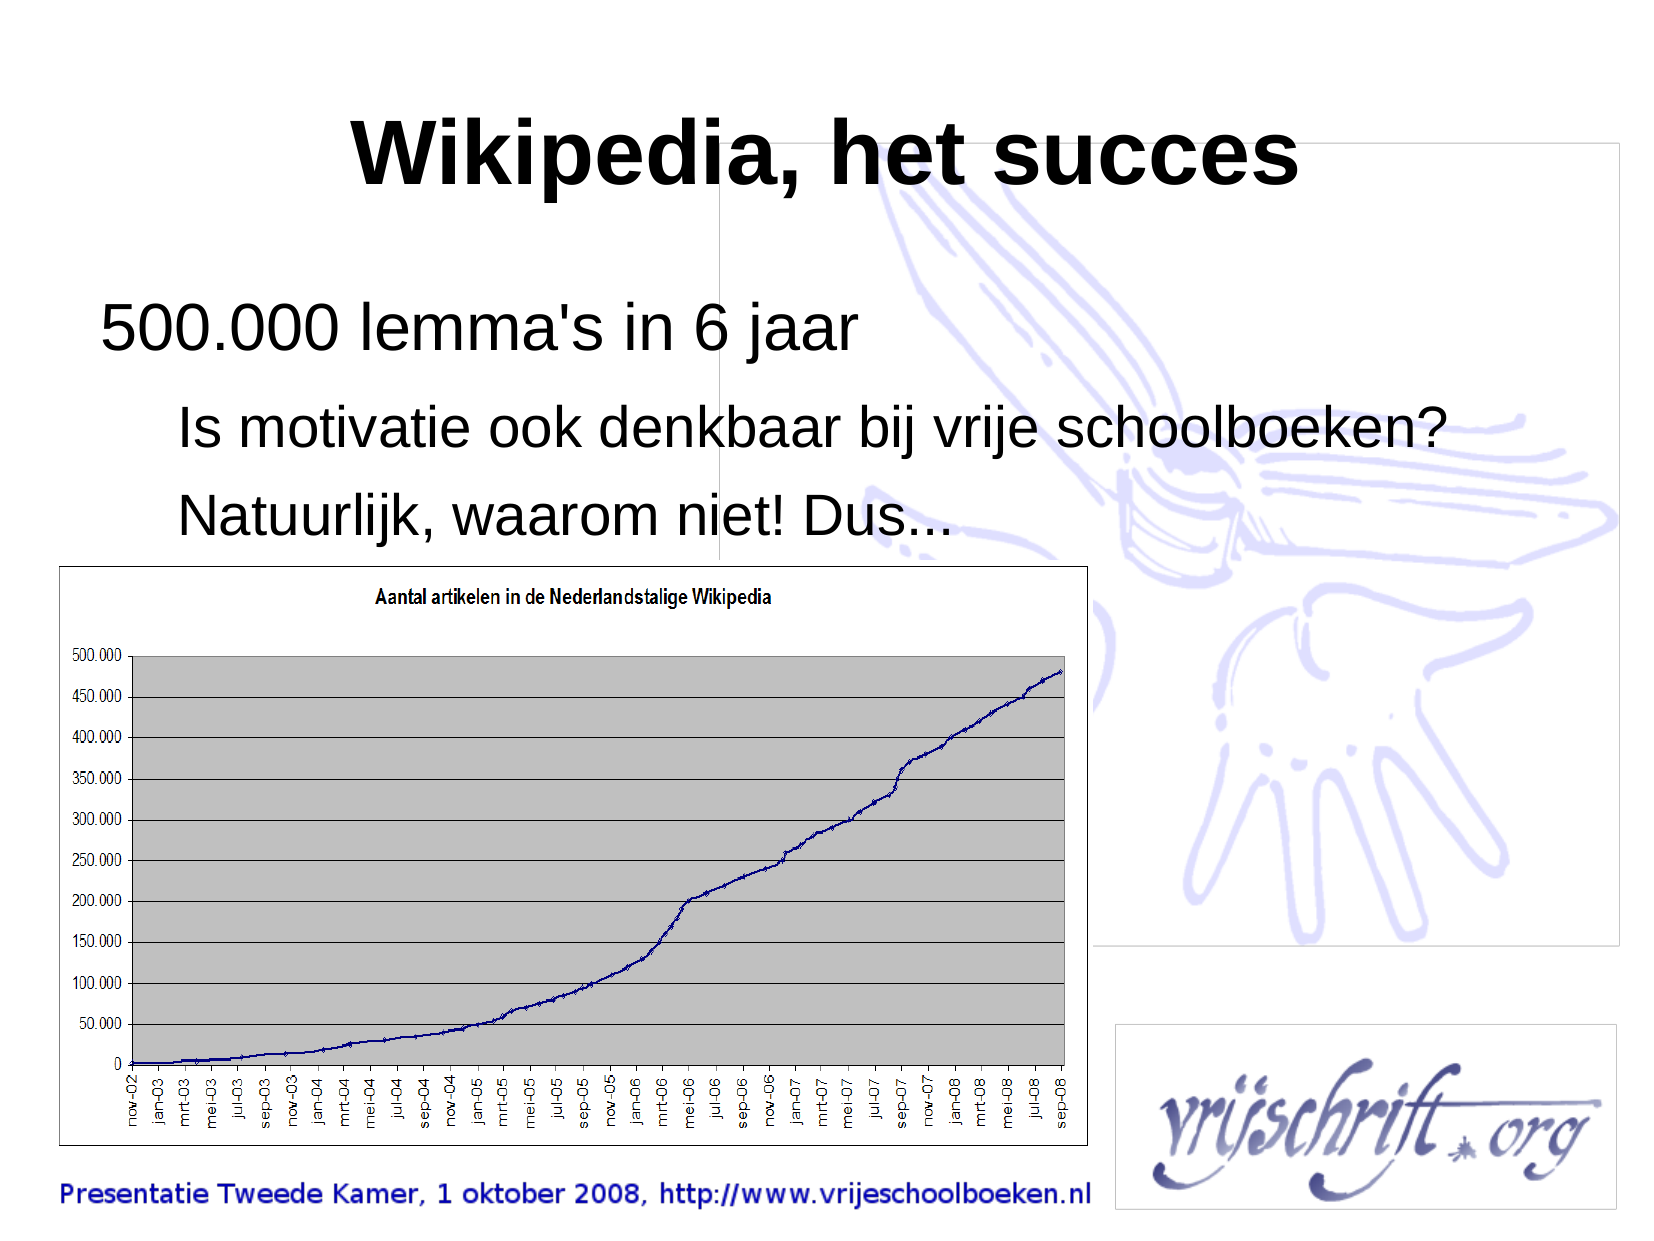

Wikipedia, het succes
# 500.000 lemma's in 6 jaar
Is motivatie ook denkbaar bij vrije schoolboeken?
Natuurlijk, waarom niet! Dus...